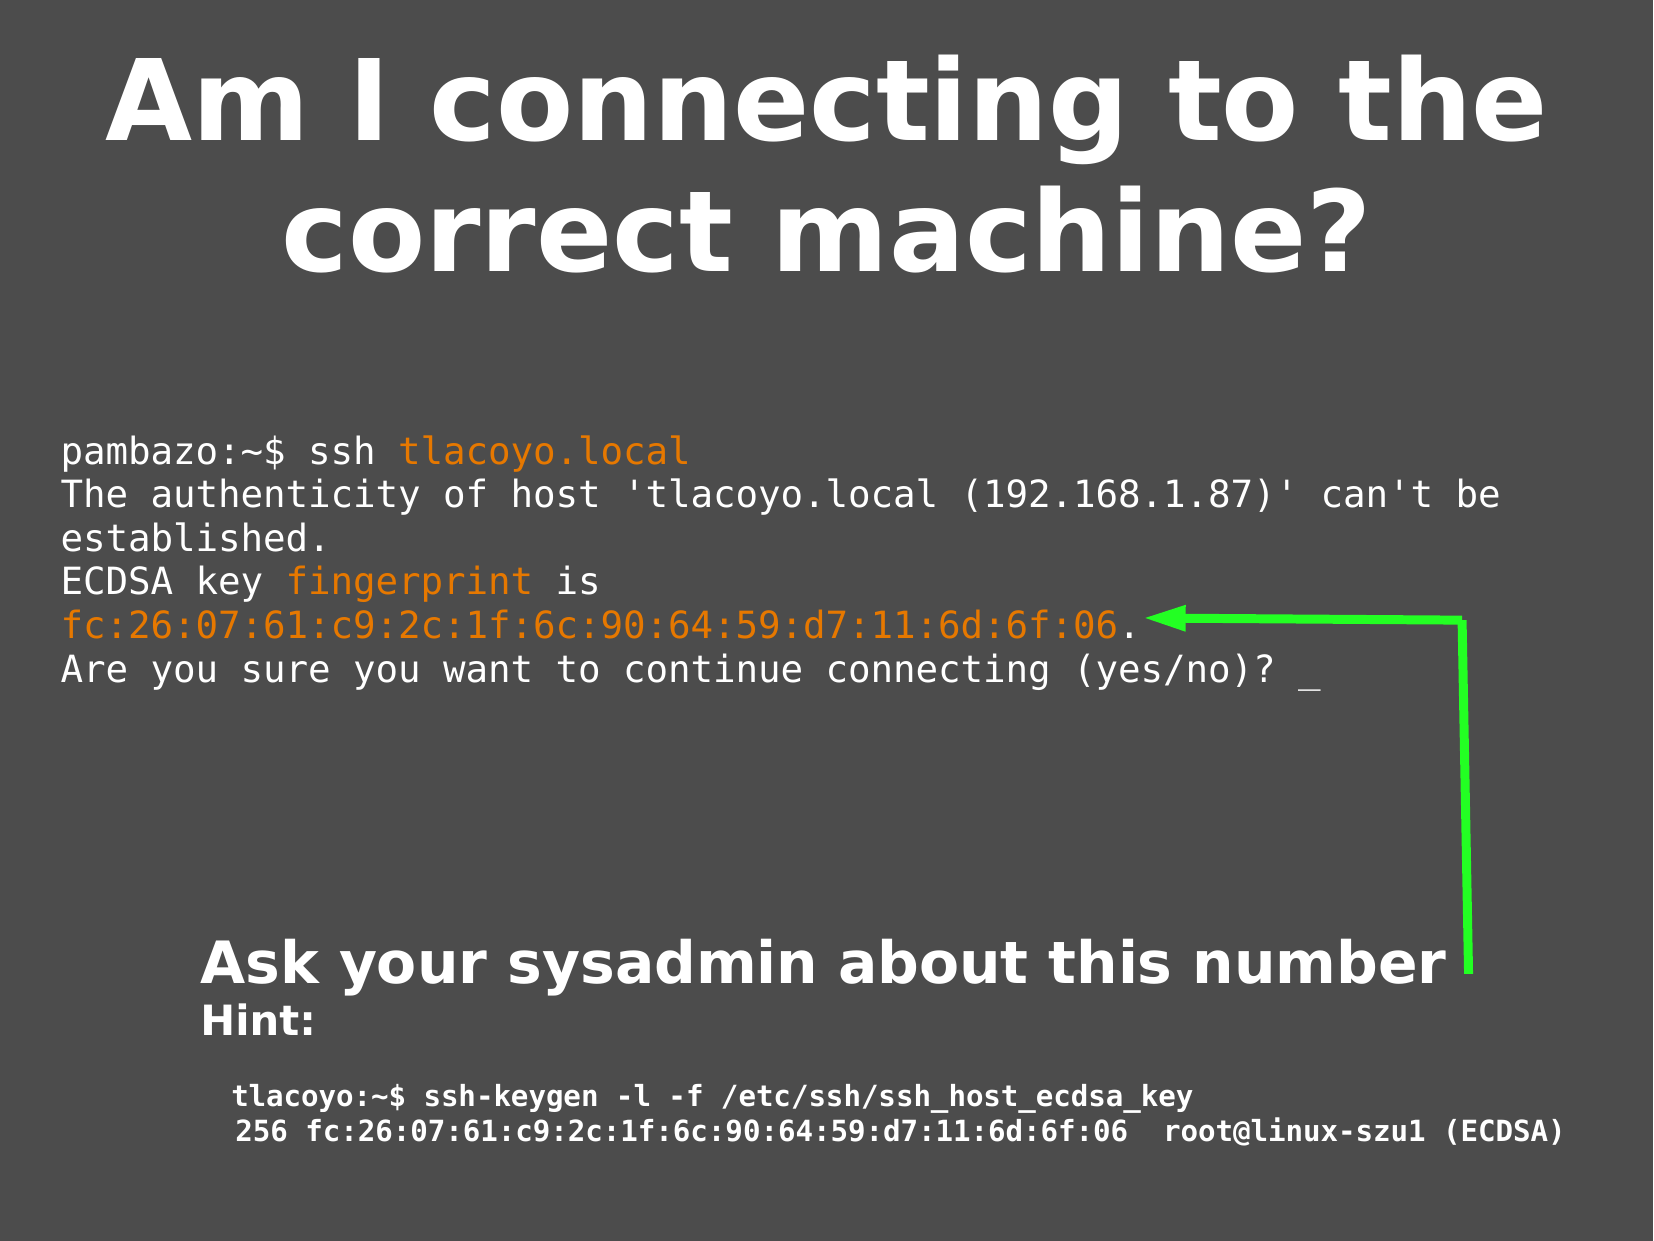

Am I connecting to the correct machine?
pambazo:~$ ssh tlacoyo.local
The authenticity of host 'tlacoyo.local (192.168.1.87)' can't be established.
ECDSA key fingerprint is fc:26:07:61:c9:2c:1f:6c:90:64:59:d7:11:6d:6f:06.
Are you sure you want to continue connecting (yes/no)? _
Ask your sysadmin about this number
Hint:
 tlacoyo:~$ ssh-keygen -l -f /etc/ssh/ssh_host_ecdsa_key
 256 fc:26:07:61:c9:2c:1f:6c:90:64:59:d7:11:6d:6f:06 root@linux-szu1 (ECDSA)